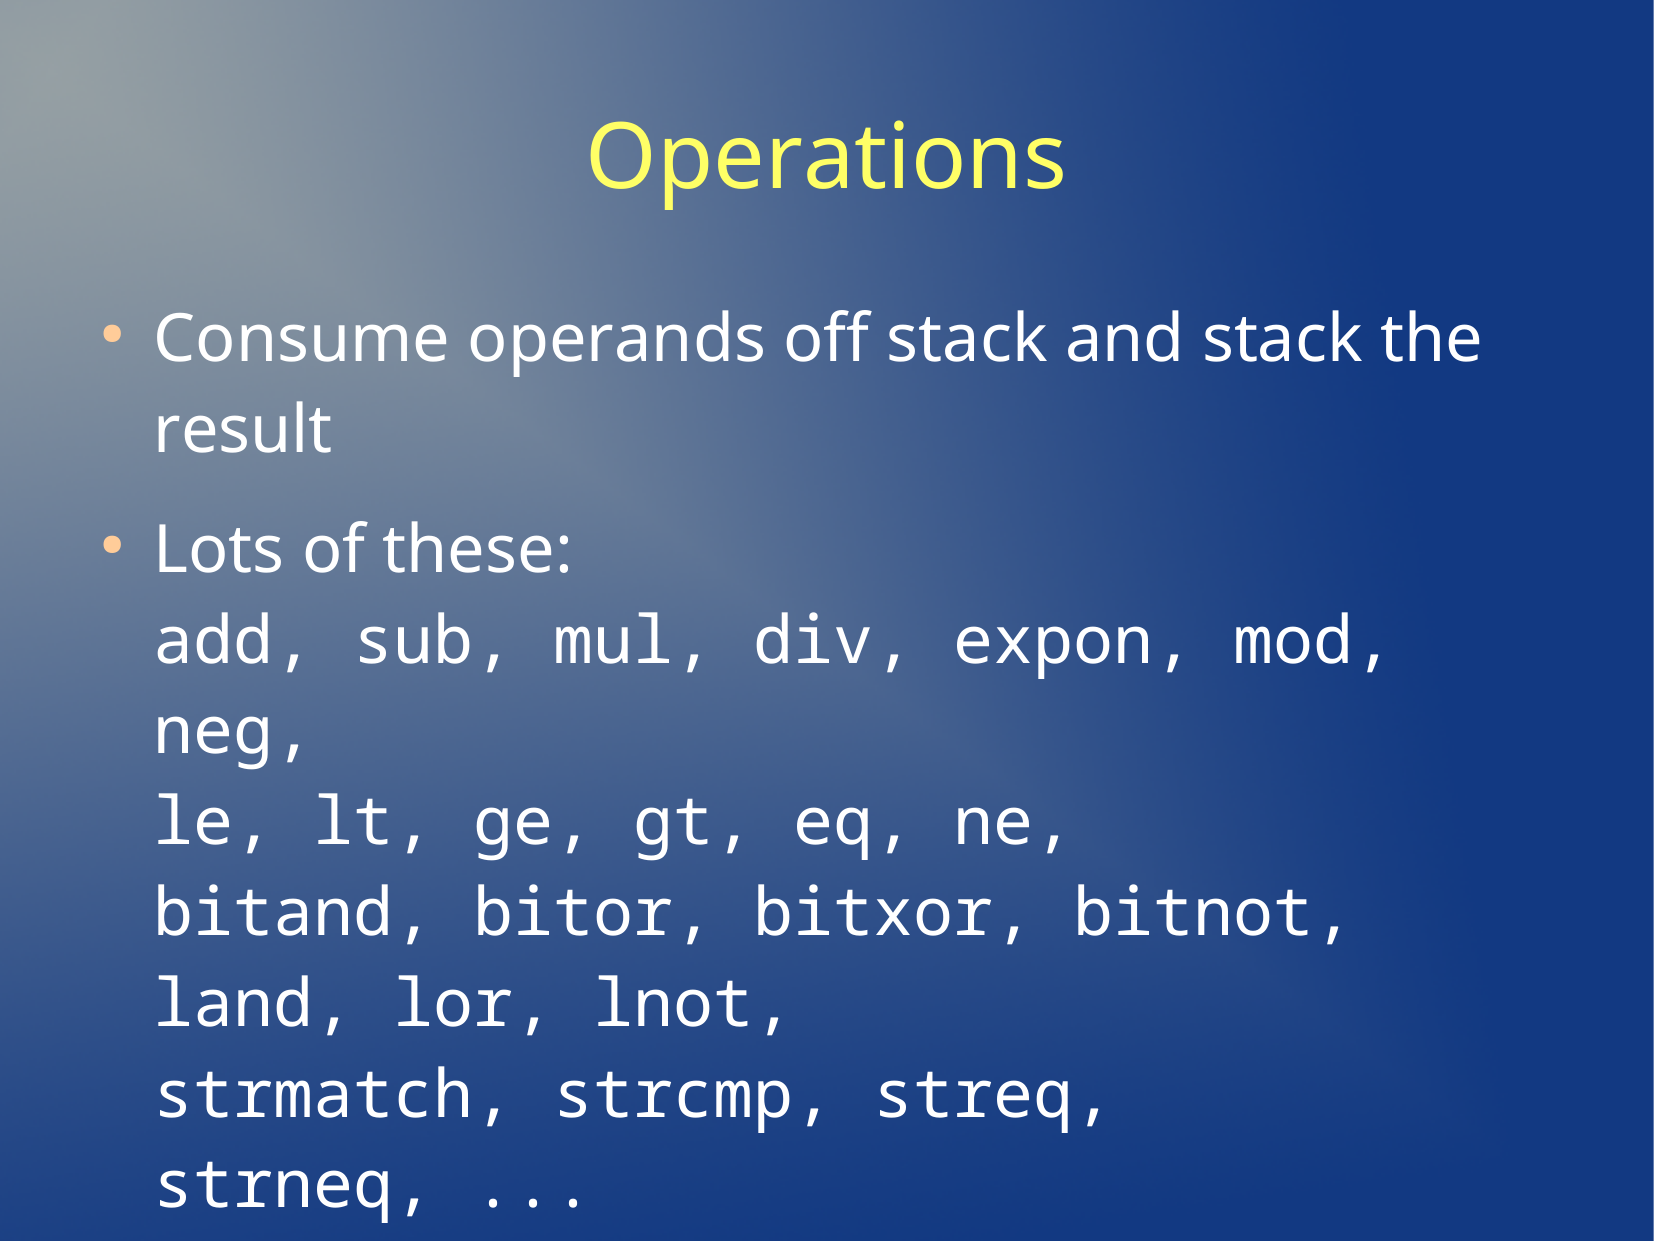

# Operations
Consume operands off stack and stack the result
Lots of these:
add, sub, mul, div, expon, mod, neg,
le, lt, ge, gt, eq, ne,
bitand, bitor, bitxor, bitnot,
land, lor, lnot,
strmatch, strcmp, streq, strneq, ...